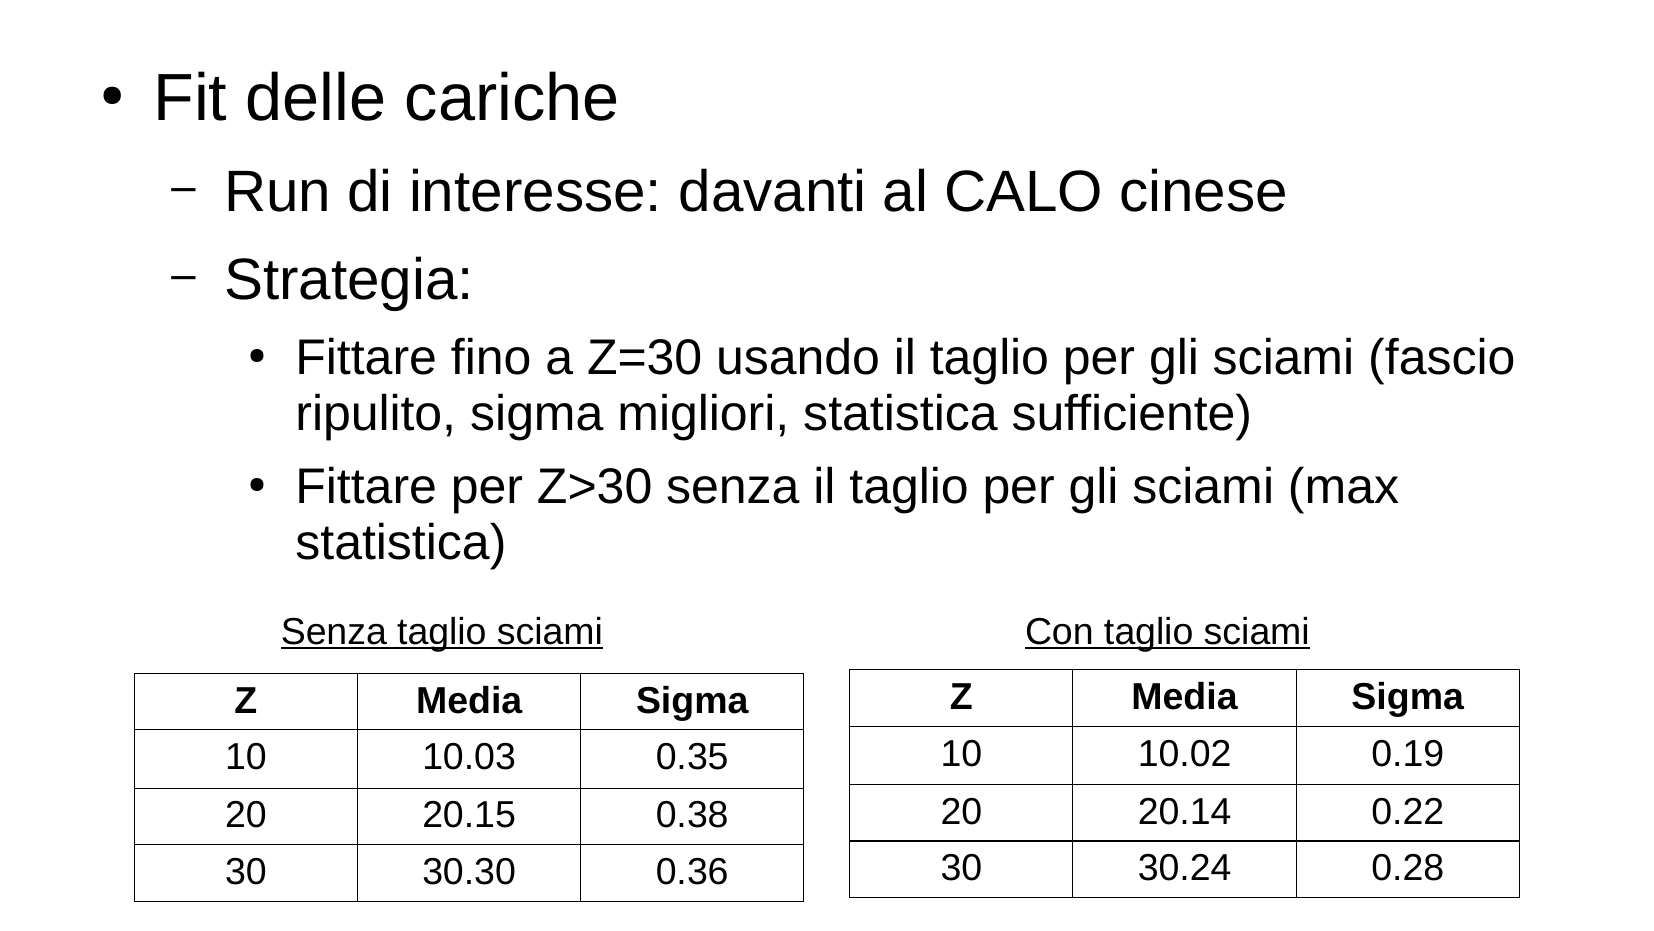

# Fit delle cariche
Run di interesse: davanti al CALO cinese
Strategia:
Fittare fino a Z=30 usando il taglio per gli sciami (fascio ripulito, sigma migliori, statistica sufficiente)
Fittare per Z>30 senza il taglio per gli sciami (max statistica)
Senza taglio sciami
Con taglio sciami
| Z | Media | Sigma |
| --- | --- | --- |
| 10 | 10.02 | 0.19 |
| 20 | 20.14 | 0.22 |
| 30 | 30.24 | 0.28 |
| Z | Media | Sigma |
| --- | --- | --- |
| 10 | 10.03 | 0.35 |
| 20 | 20.15 | 0.38 |
| 30 | 30.30 | 0.36 |